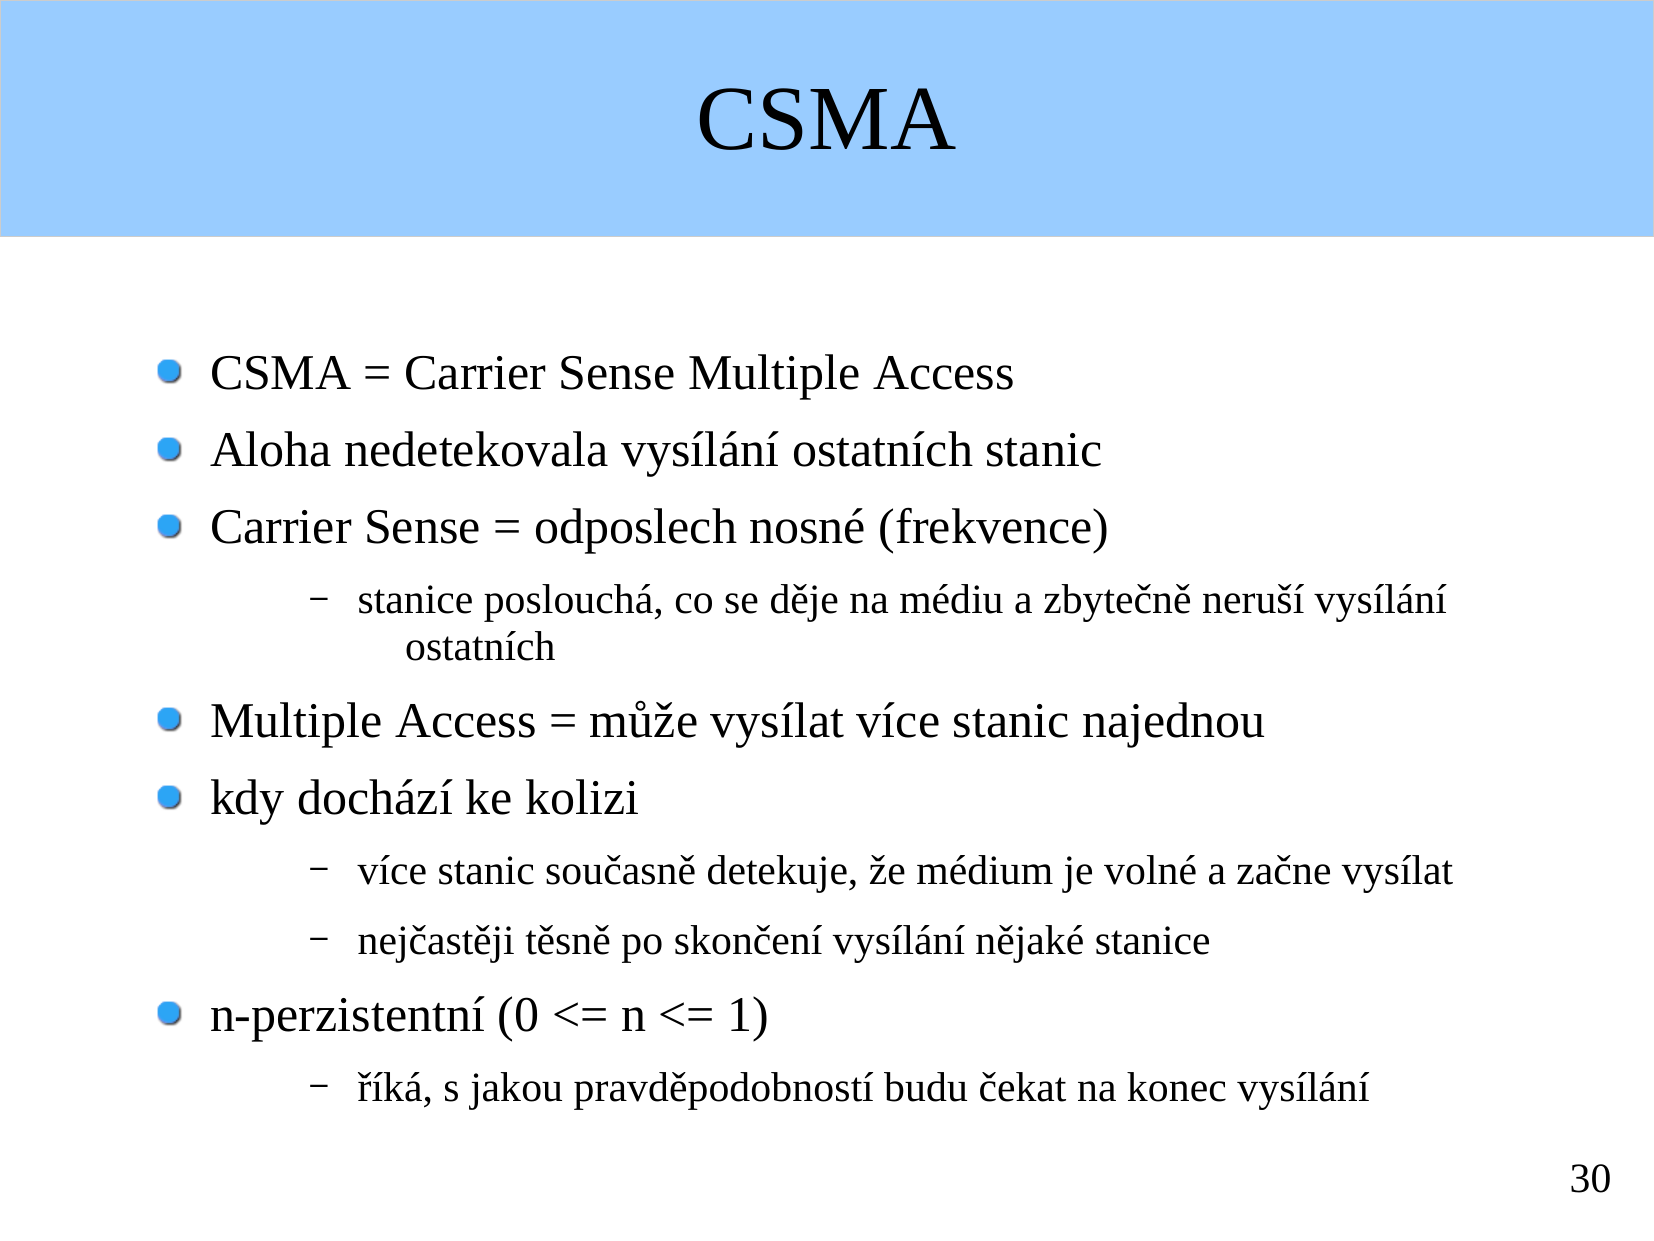

# CSMA
CSMA = Carrier Sense Multiple Access
Aloha nedetekovala vysílání ostatních stanic
Carrier Sense = odposlech nosné (frekvence)
stanice poslouchá, co se děje na médiu a zbytečně neruší vysílání ostatních
Multiple Access = může vysílat více stanic najednou
kdy dochází ke kolizi
více stanic současně detekuje, že médium je volné a začne vysílat
nejčastěji těsně po skončení vysílání nějaké stanice
n-perzistentní (0 <= n <= 1)
říká, s jakou pravděpodobností budu čekat na konec vysílání